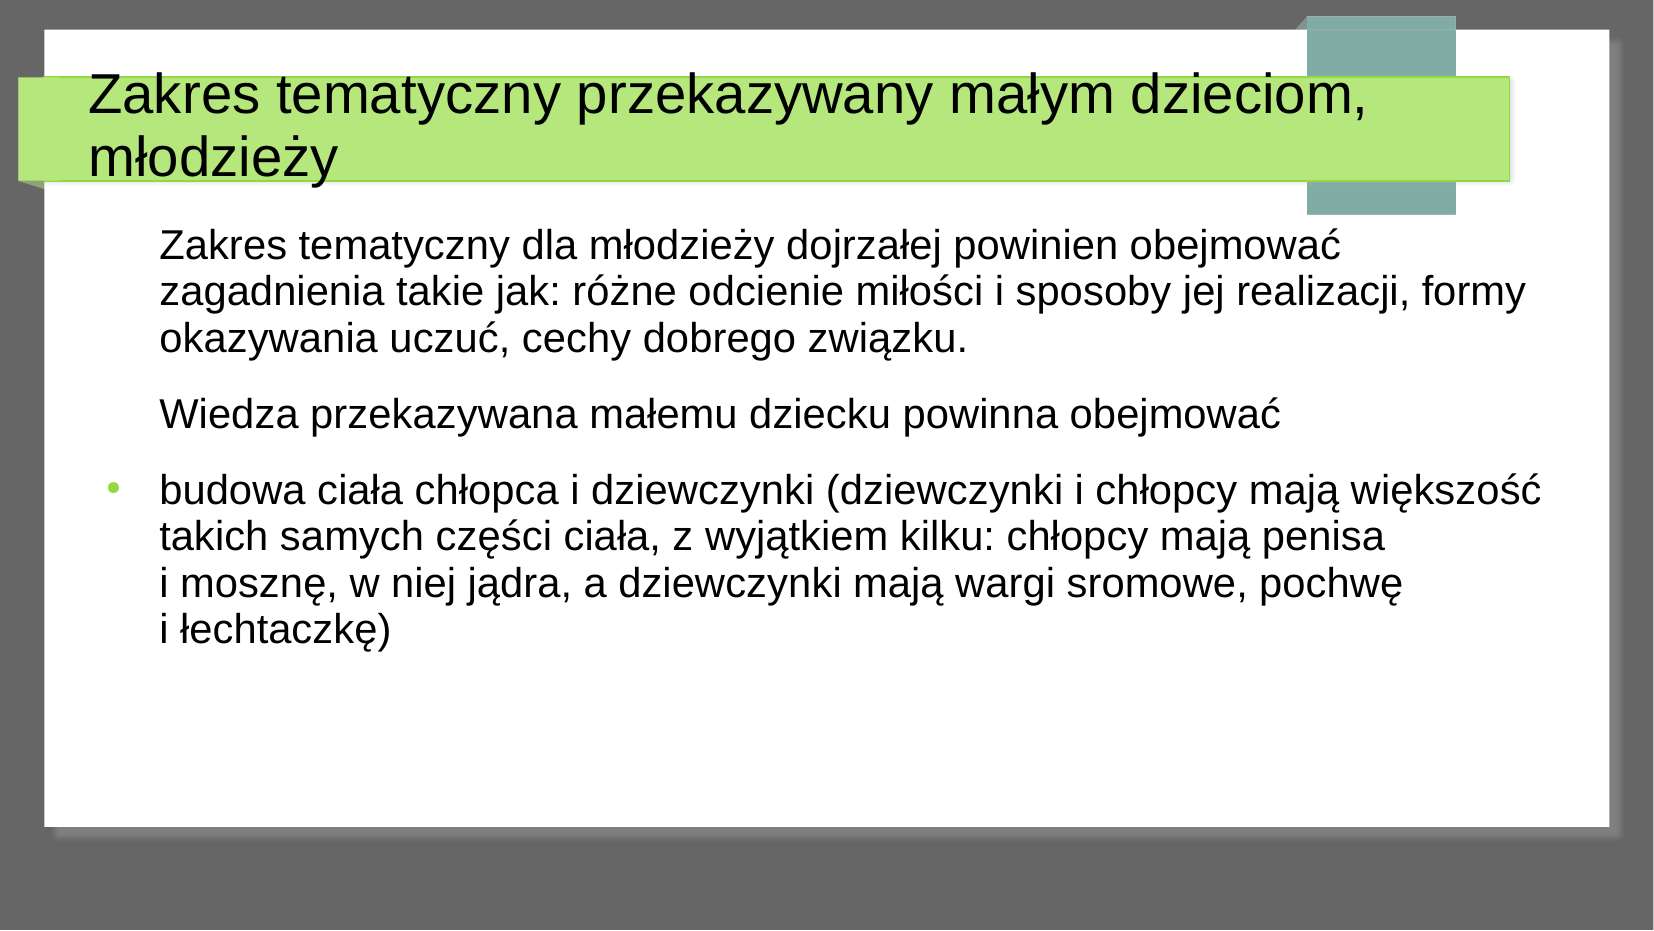

# Zakres tematyczny przekazywany małym dzieciom, młodzieży
Zakres tematyczny dla młodzieży dojrzałej powinien obejmować zagadnienia takie jak: różne odcienie miłości i sposoby jej realizacji, formy okazywania uczuć, cechy dobrego związku.
Wiedza przekazywana małemu dziecku powinna obejmować
budowa ciała chłopca i dziewczynki (dziewczynki i chłopcy mają większość takich samych części ciała, z wyjątkiem kilku: chłopcy mają penisa
i mosznę, w niej jądra, a dziewczynki mają wargi sromowe, pochwę
i łechtaczkę)